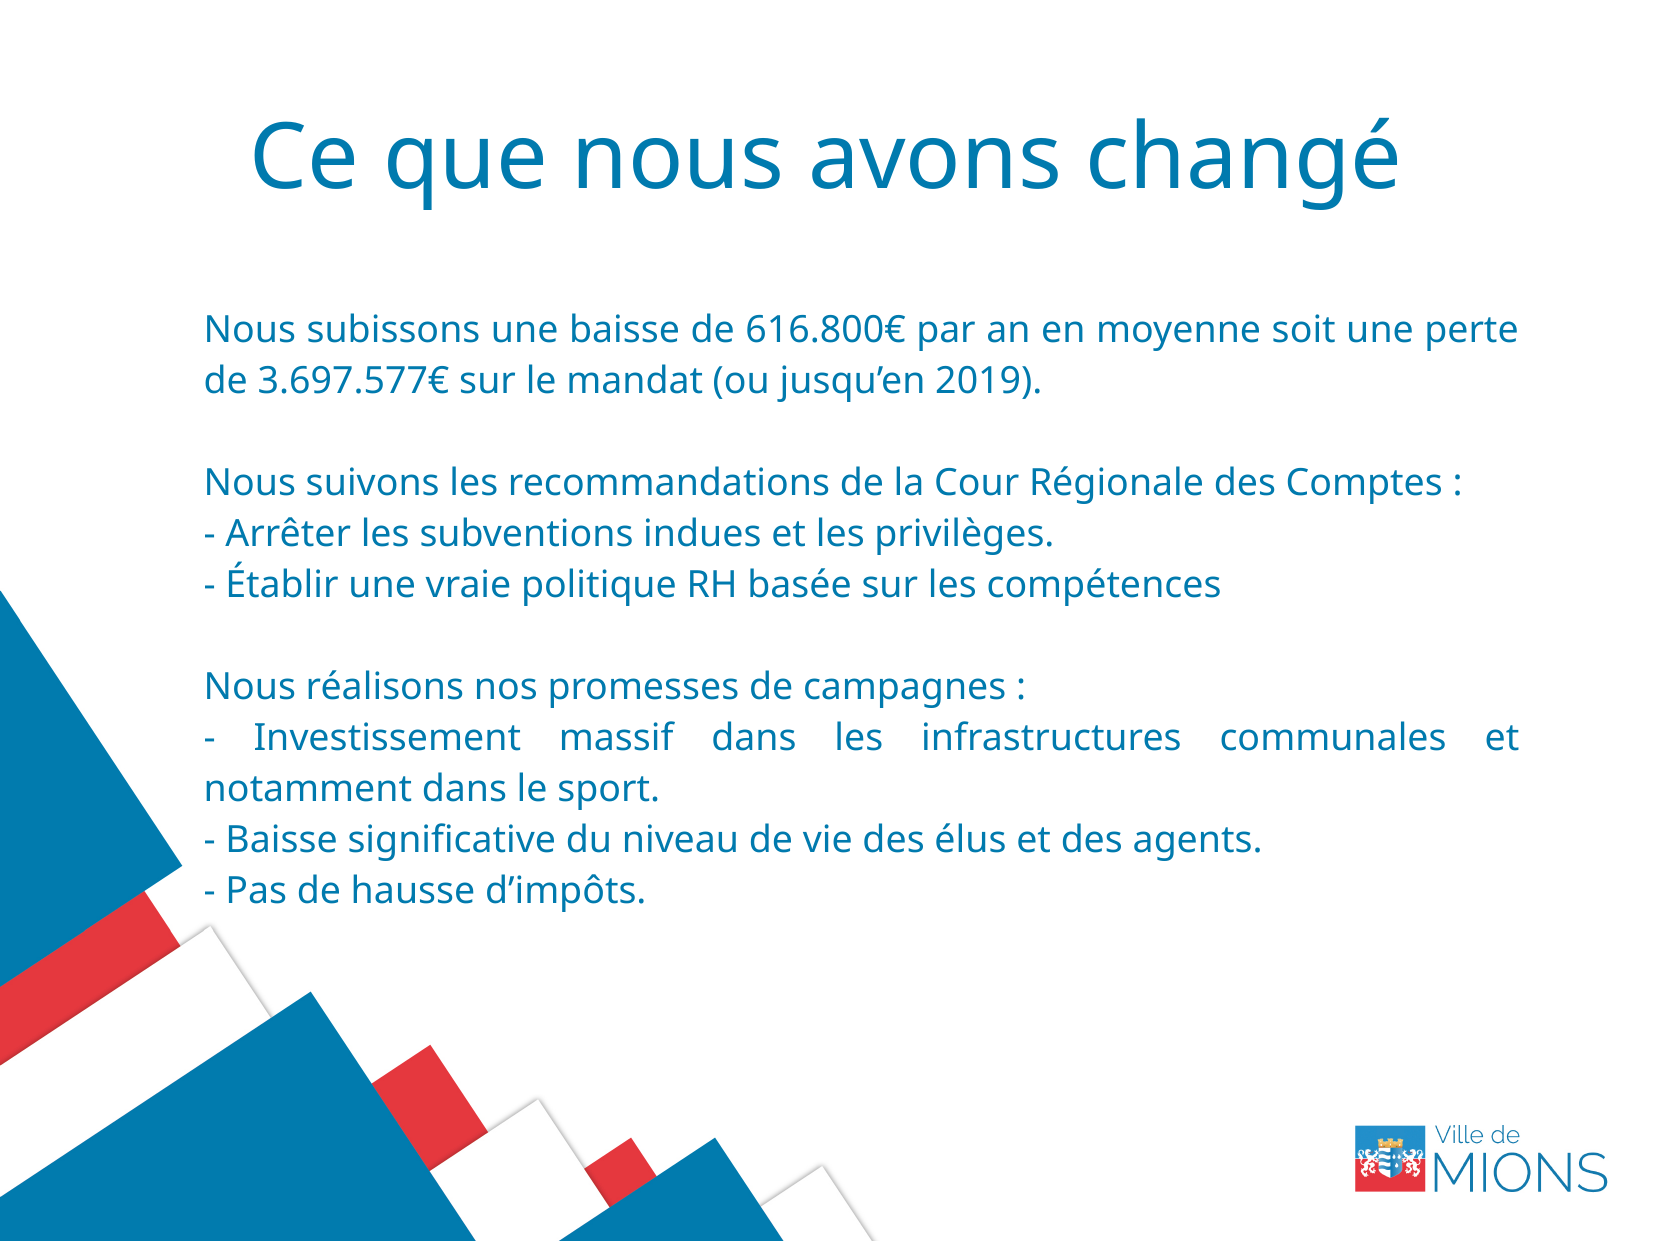

# Ce que nous avons changé
Nous subissons une baisse de 616.800€ par an en moyenne soit une perte de 3.697.577€ sur le mandat (ou jusqu’en 2019).
Nous suivons les recommandations de la Cour Régionale des Comptes :
- Arrêter les subventions indues et les privilèges.
- Établir une vraie politique RH basée sur les compétences
Nous réalisons nos promesses de campagnes :
- Investissement massif dans les infrastructures communales et notamment dans le sport.
- Baisse significative du niveau de vie des élus et des agents.
- Pas de hausse d’impôts.